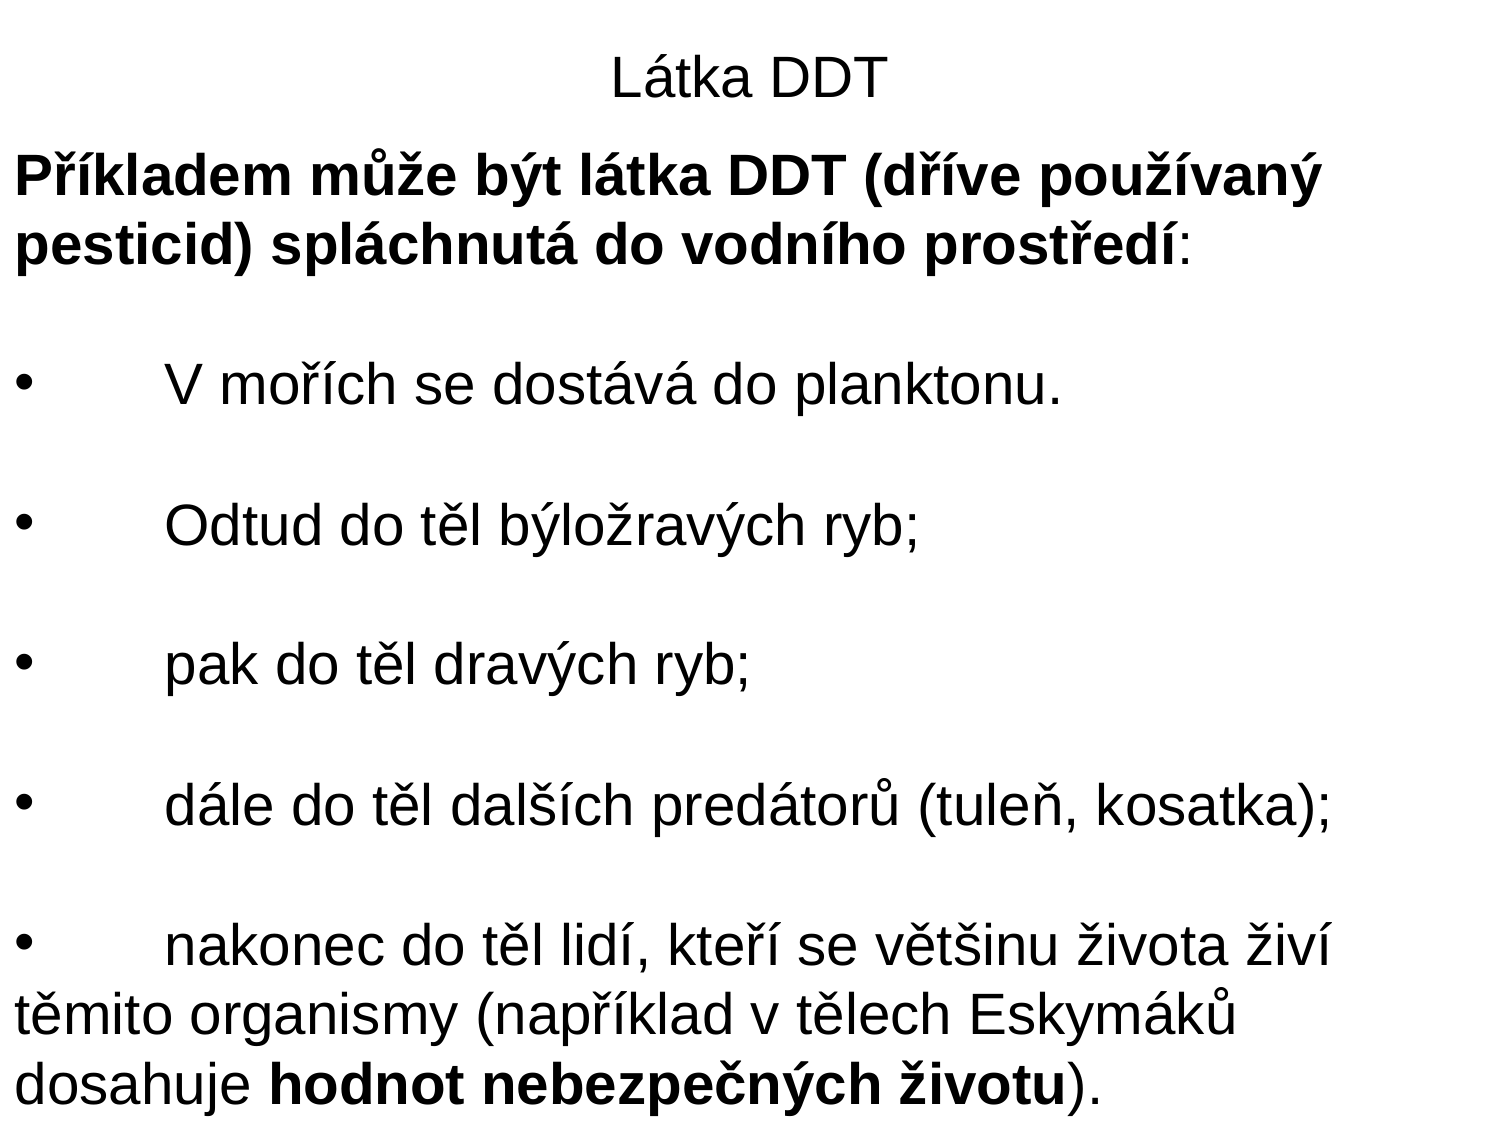

Látka DDT
Příkladem může být látka DDT (dříve používaný pesticid) spláchnutá do vodního prostředí:
	V mořích se dostává do planktonu.
	Odtud do těl býložravých ryb;
	pak do těl dravých ryb;
	dále do těl dalších predátorů (tuleň, kosatka);
	nakonec do těl lidí, kteří se většinu života živí 	těmito organismy (například v tělech Eskymáků 	dosahuje hodnot nebezpečných životu).